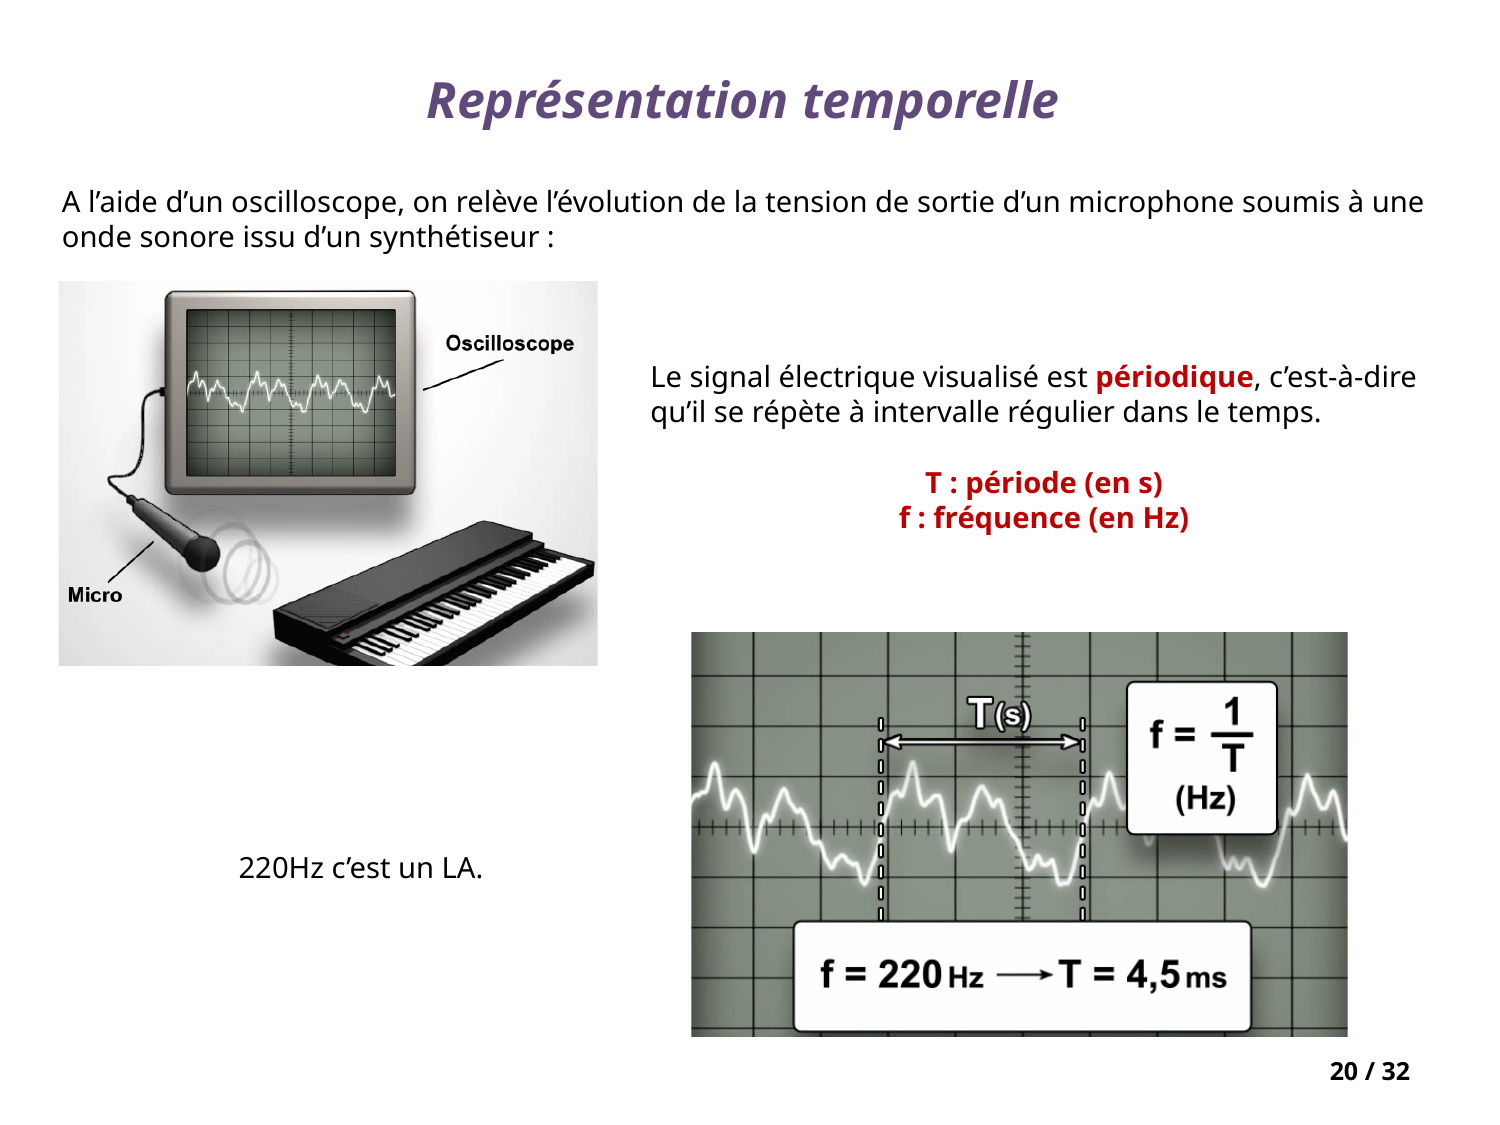

# Représentation temporelle
A l’aide d’un oscilloscope, on relève l’évolution de la tension de sortie d’un microphone soumis à une onde sonore issu d’un synthétiseur :
Le signal électrique visualisé est périodique, c’est-à-dire qu’il se répète à intervalle régulier dans le temps.
T : période (en s)
f : fréquence (en Hz)
220Hz c’est un LA.